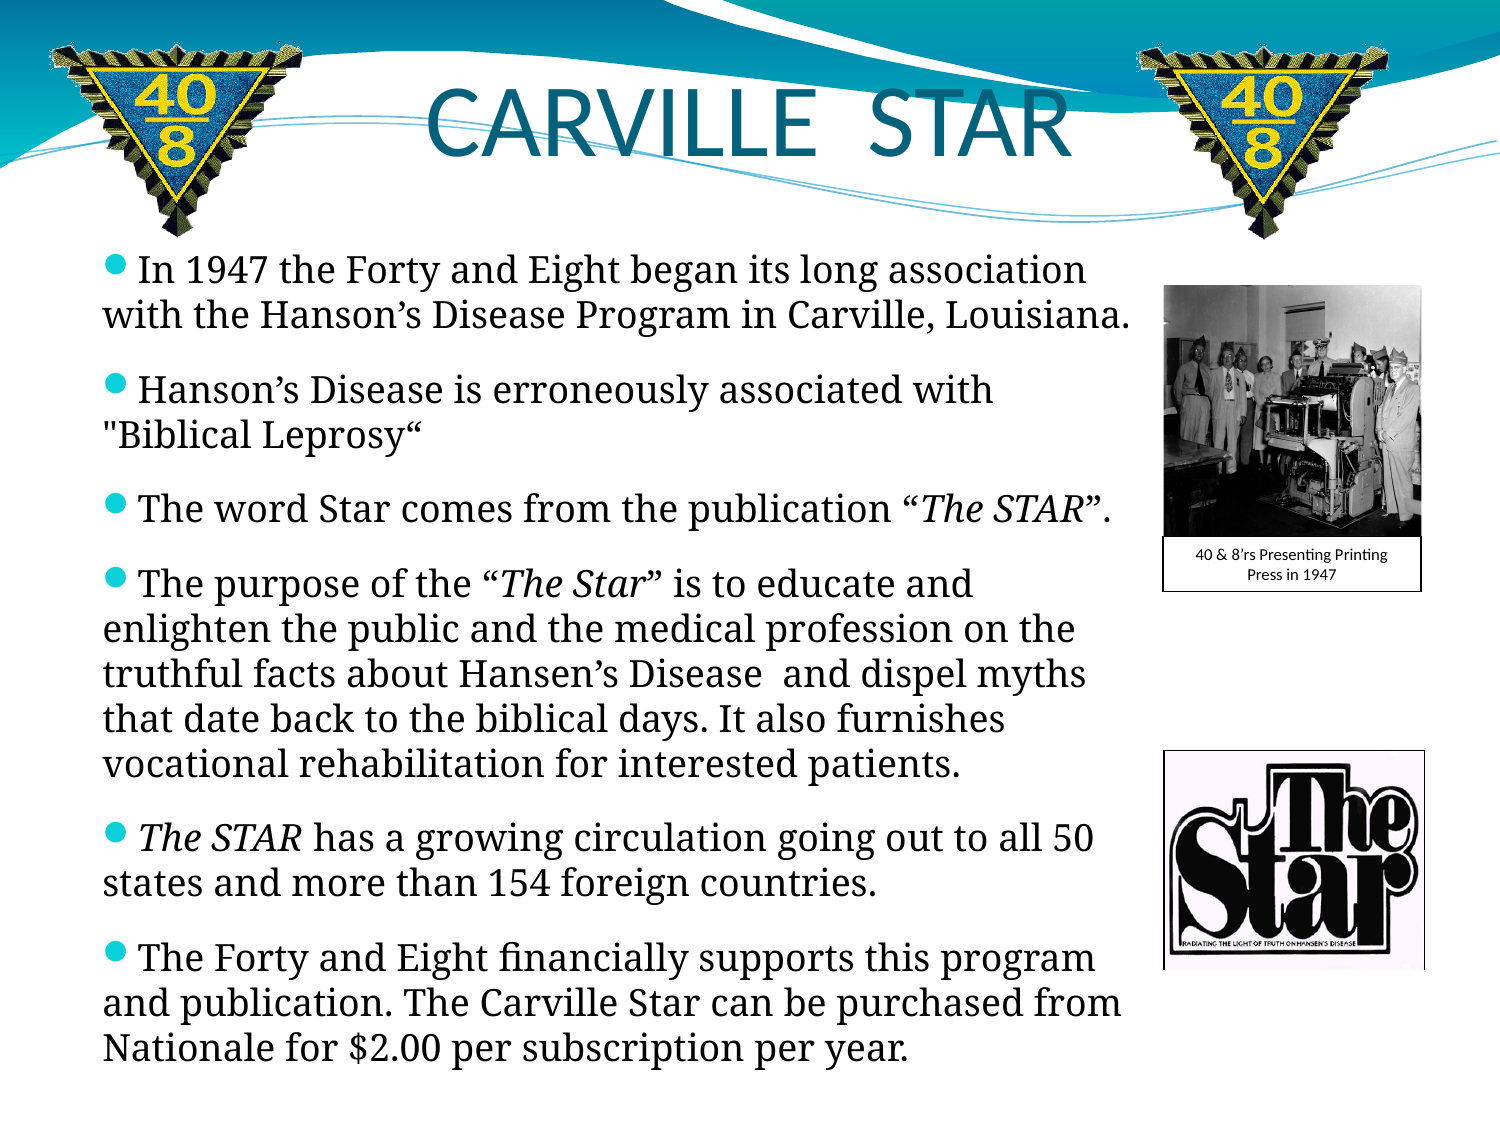

# CARVILLE STAR
In 1947 the Forty and Eight began its long association with the Hanson’s Disease Program in Carville, Louisiana.
Hanson’s Disease is erroneously associated with "Biblical Leprosy“
The word Star comes from the publication “The STAR”.
The purpose of the “The Star” is to educate and enlighten the public and the medical profession on the truthful facts about Hansen’s Disease and dispel myths that date back to the biblical days. It also furnishes vocational rehabilitation for interested patients.
The STAR has a growing circulation going out to all 50 states and more than 154 foreign countries.
The Forty and Eight financially supports this program and publication. The Carville Star can be purchased from Nationale for $2.00 per subscription per year.
40 & 8’rs Presenting Printing Press in 1947